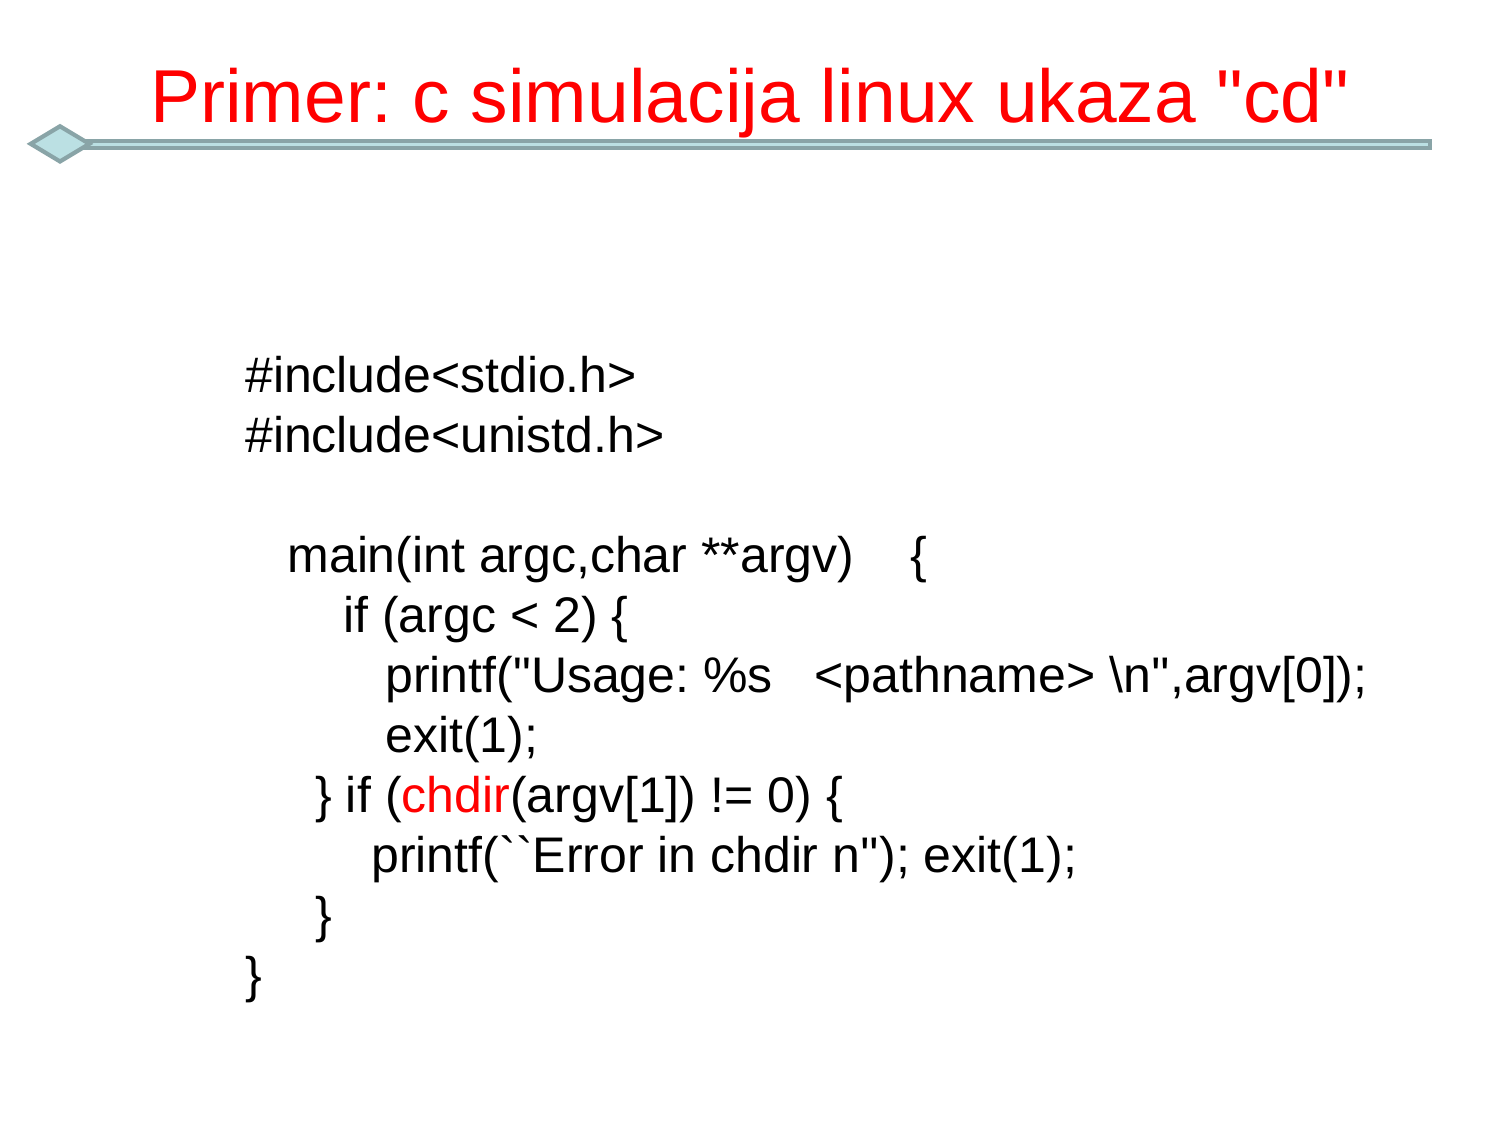

# Primer: c simulacija linux ukaza "cd"
#include<stdio.h>
#include<unistd.h>
   main(int argc,char **argv)    {
   if (argc < 2) {
   printf("Usage: %s   <pathname> \n'',argv[0]);
 exit(1);
 } if (chdir(argv[1]) != 0) {
 printf(``Error in chdir n''); exit(1);
 }
}